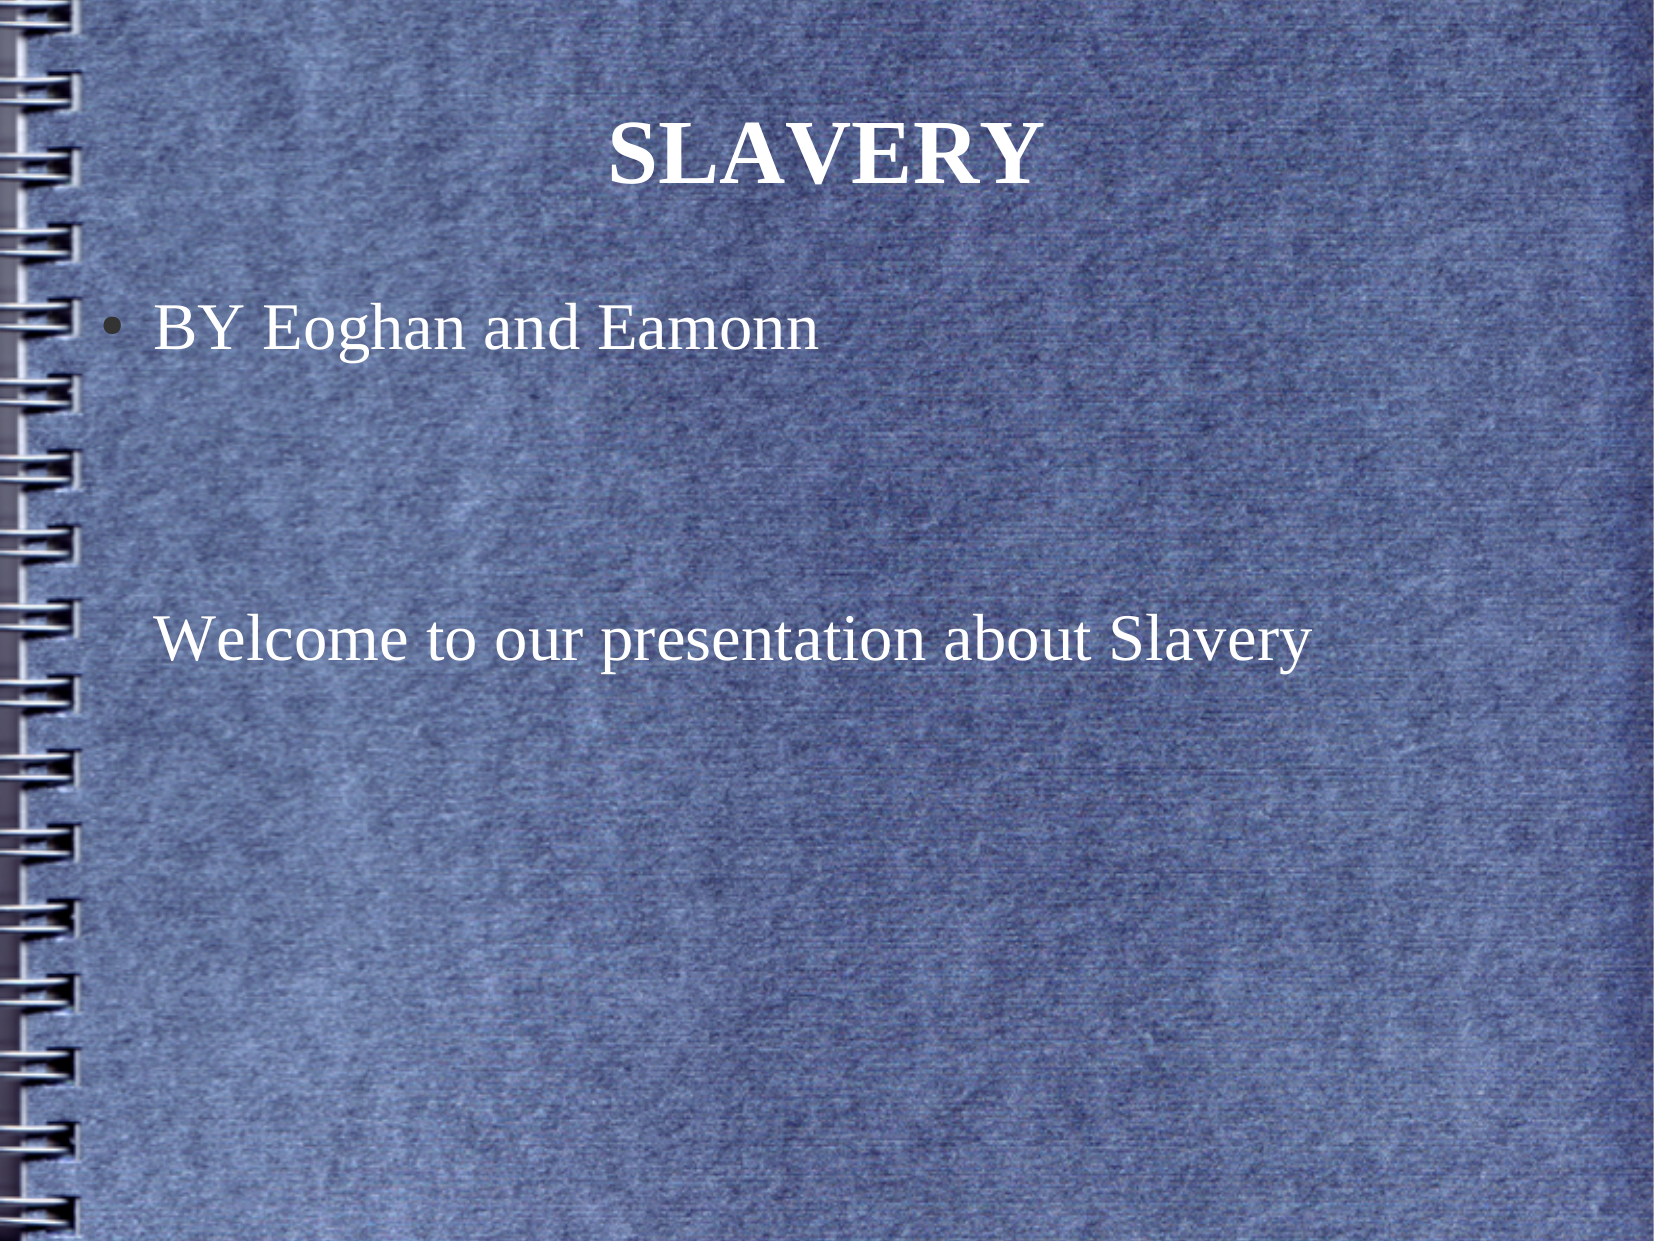

# SLAVERY
BY Eoghan and Eamonn
Welcome to our presentation about Slavery